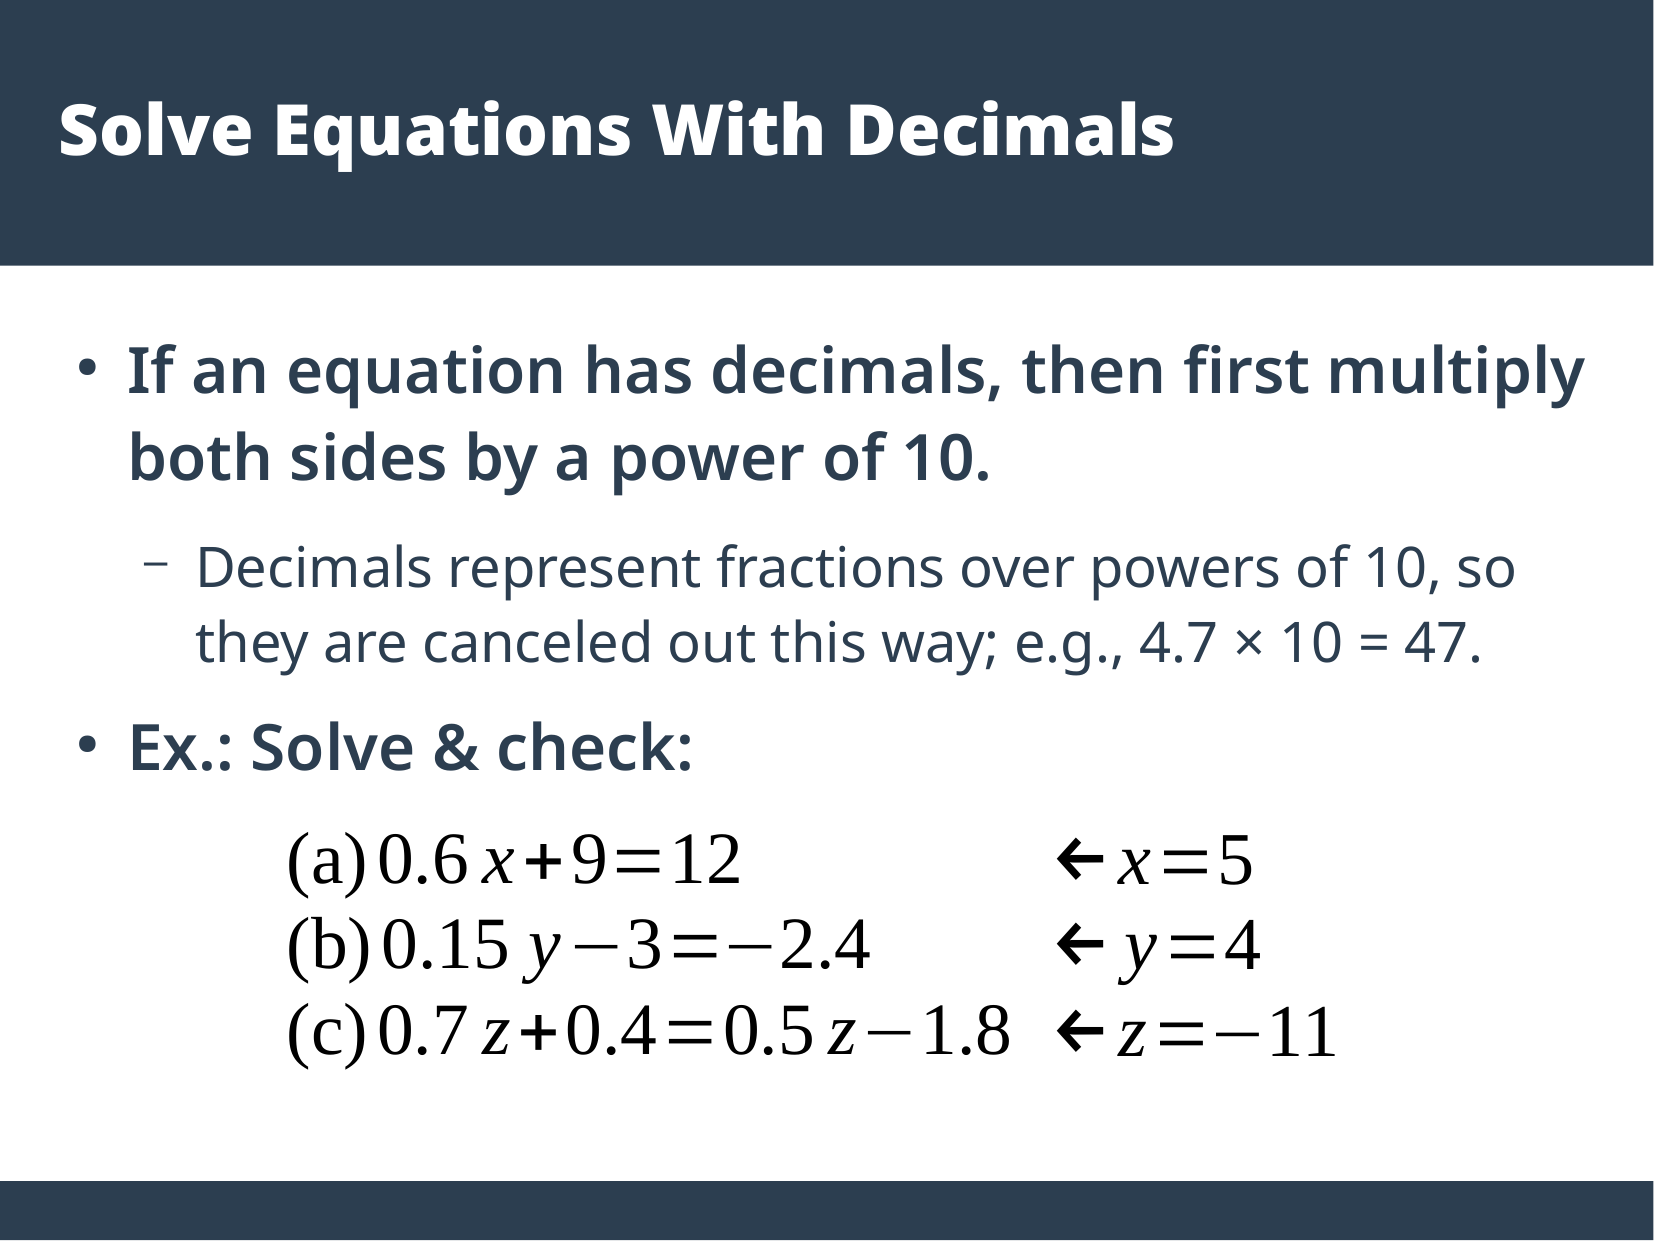

# Solve Equations With Decimals
If an equation has decimals, then first multiply both sides by a power of 10.
Decimals represent fractions over powers of 10, so they are canceled out this way; e.g., 4.7 × 10 = 47.
Ex.: Solve & check: